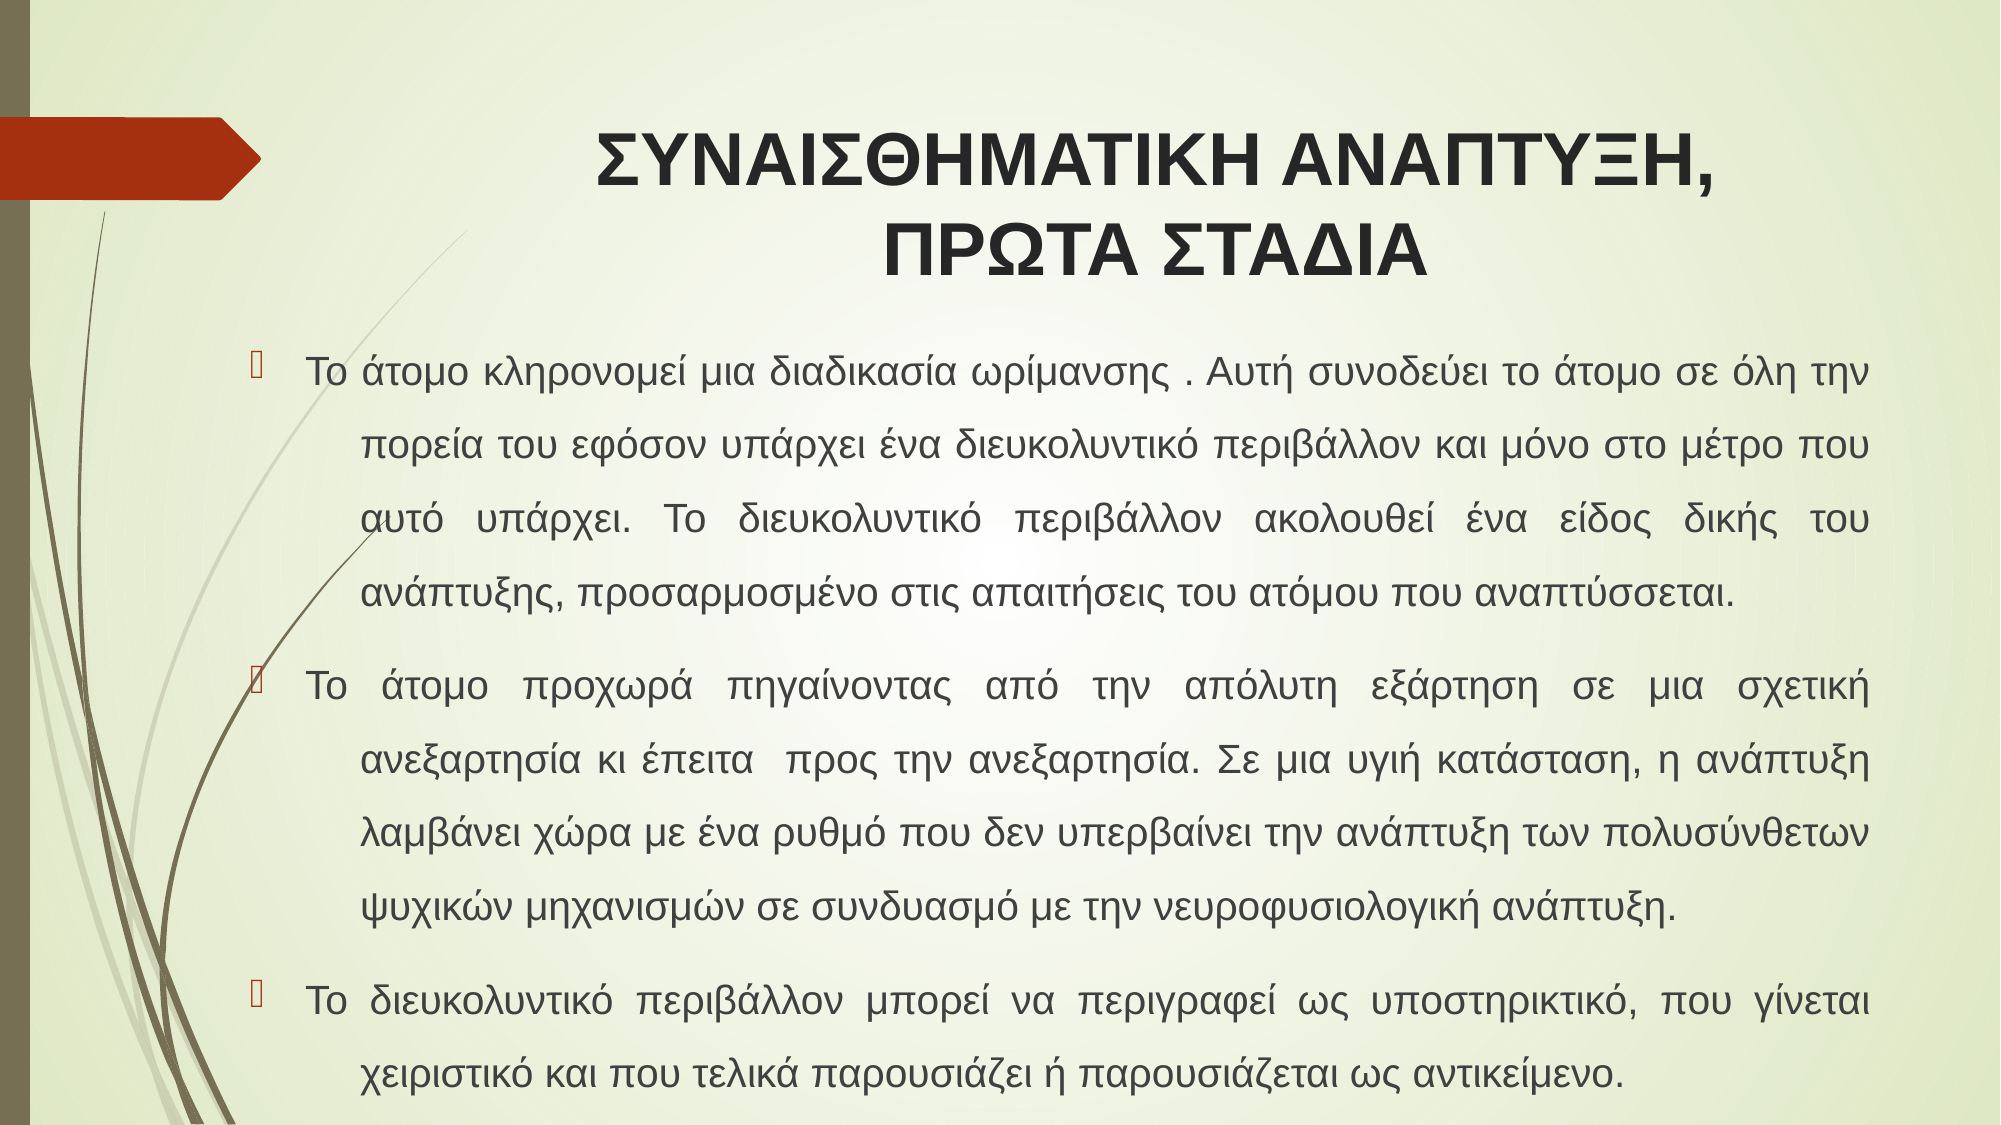

# ΣΥΝΑΙΣΘΗΜΑΤΙΚΗ ΑΝΑΠΤΥΞΗ, ΠΡΩΤΑ ΣΤΑΔΙΑ
Το άτομο κληρονομεί μια διαδικασία ωρίμανσης . Αυτή συνοδεύει το άτομο σε όλη την πορεία του εφόσον υπάρχει ένα διευκολυντικό περιβάλλον και μόνο στο μέτρο που αυτό υπάρχει. Το διευκολυντικό περιβάλλον ακολουθεί ένα είδος δικής του ανάπτυξης, προσαρμοσμένο στις απαιτήσεις του ατόμου που αναπτύσσεται.
Το άτομο προχωρά πηγαίνοντας από την απόλυτη εξάρτηση σε μια σχετική ανεξαρτησία κι έπειτα προς την ανεξαρτησία. Σε μια υγιή κατάσταση, η ανάπτυξη λαμβάνει χώρα με ένα ρυθμό που δεν υπερβαίνει την ανάπτυξη των πολυσύνθετων ψυχικών μηχανισμών σε συνδυασμό με την νευροφυσιολογική ανάπτυξη.
Το διευκολυντικό περιβάλλον μπορεί να περιγραφεί ως υποστηρικτικό, που γίνεται χειριστικό και που τελικά παρουσιάζει ή παρουσιάζεται ως αντικείμενο.